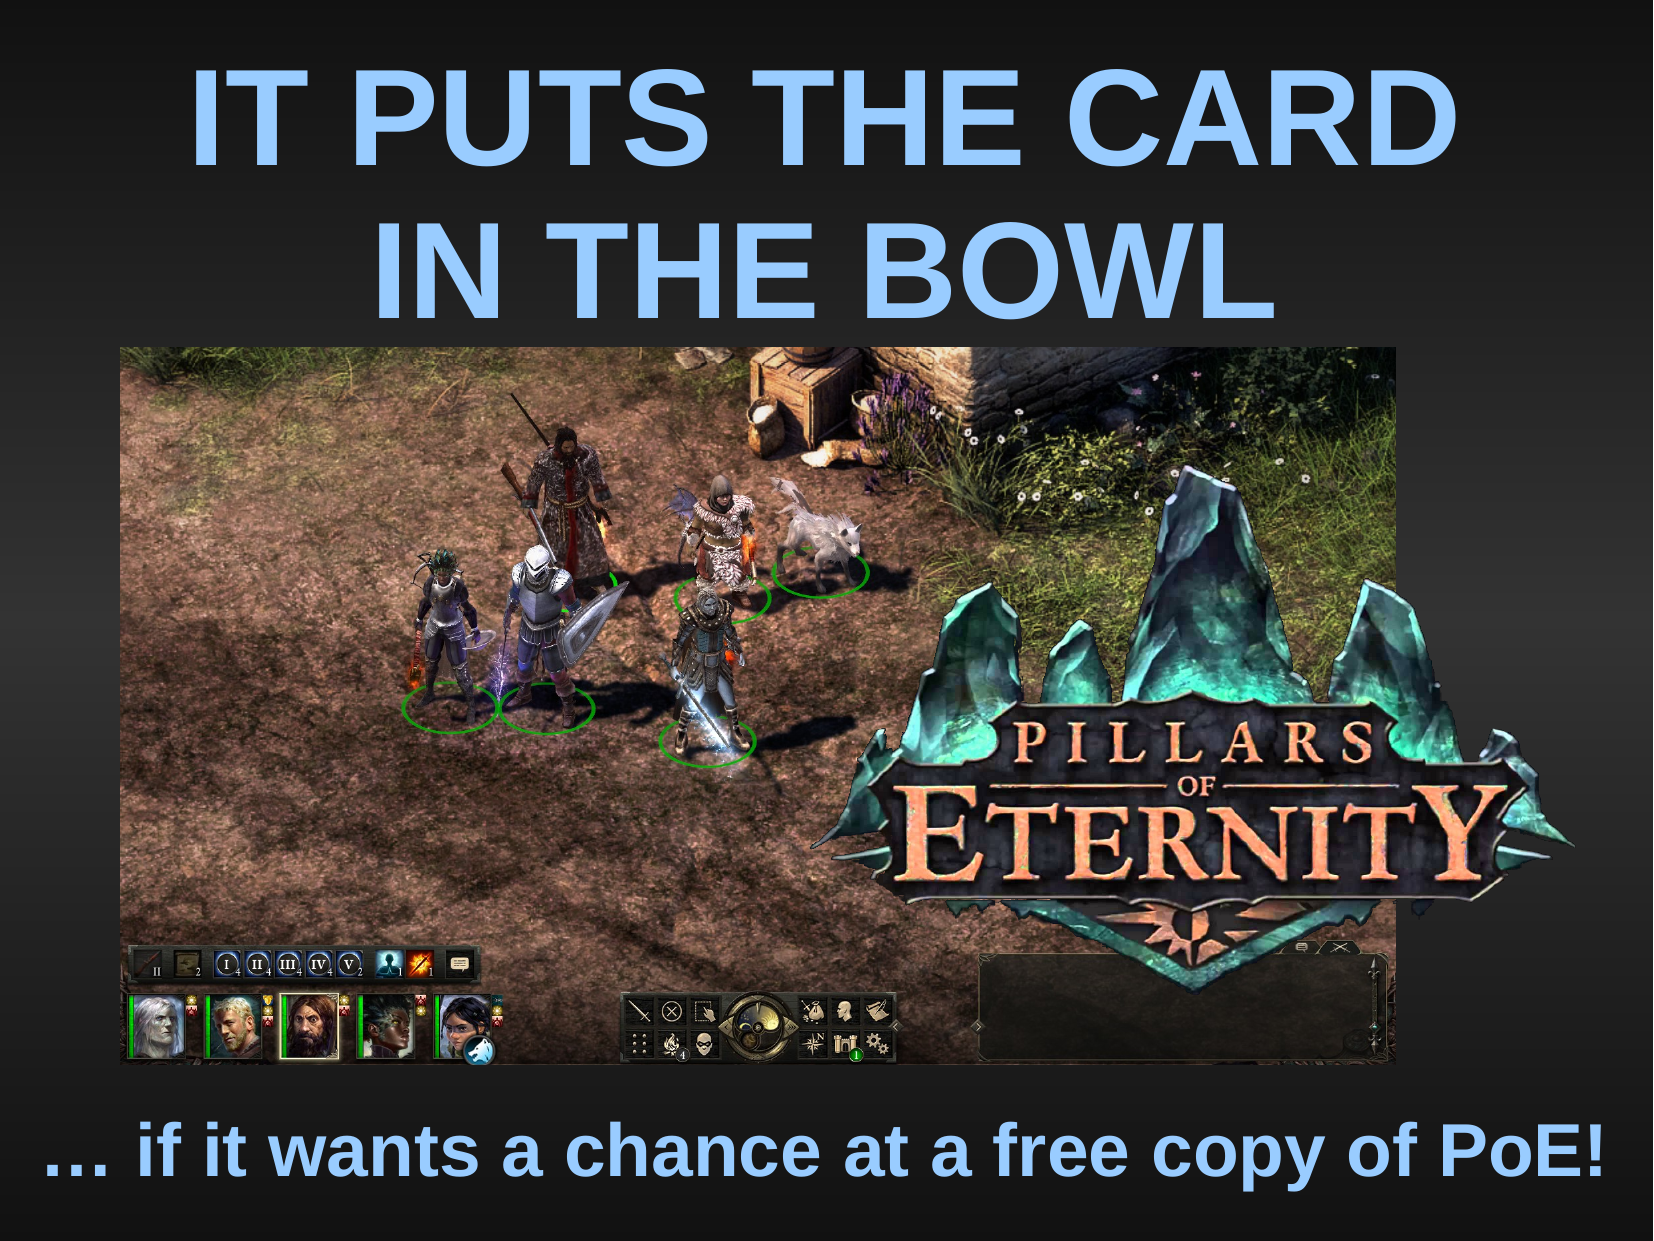

IT PUTS THE CARD
IN THE BOWL
# … if it wants a chance at a free copy of PoE!